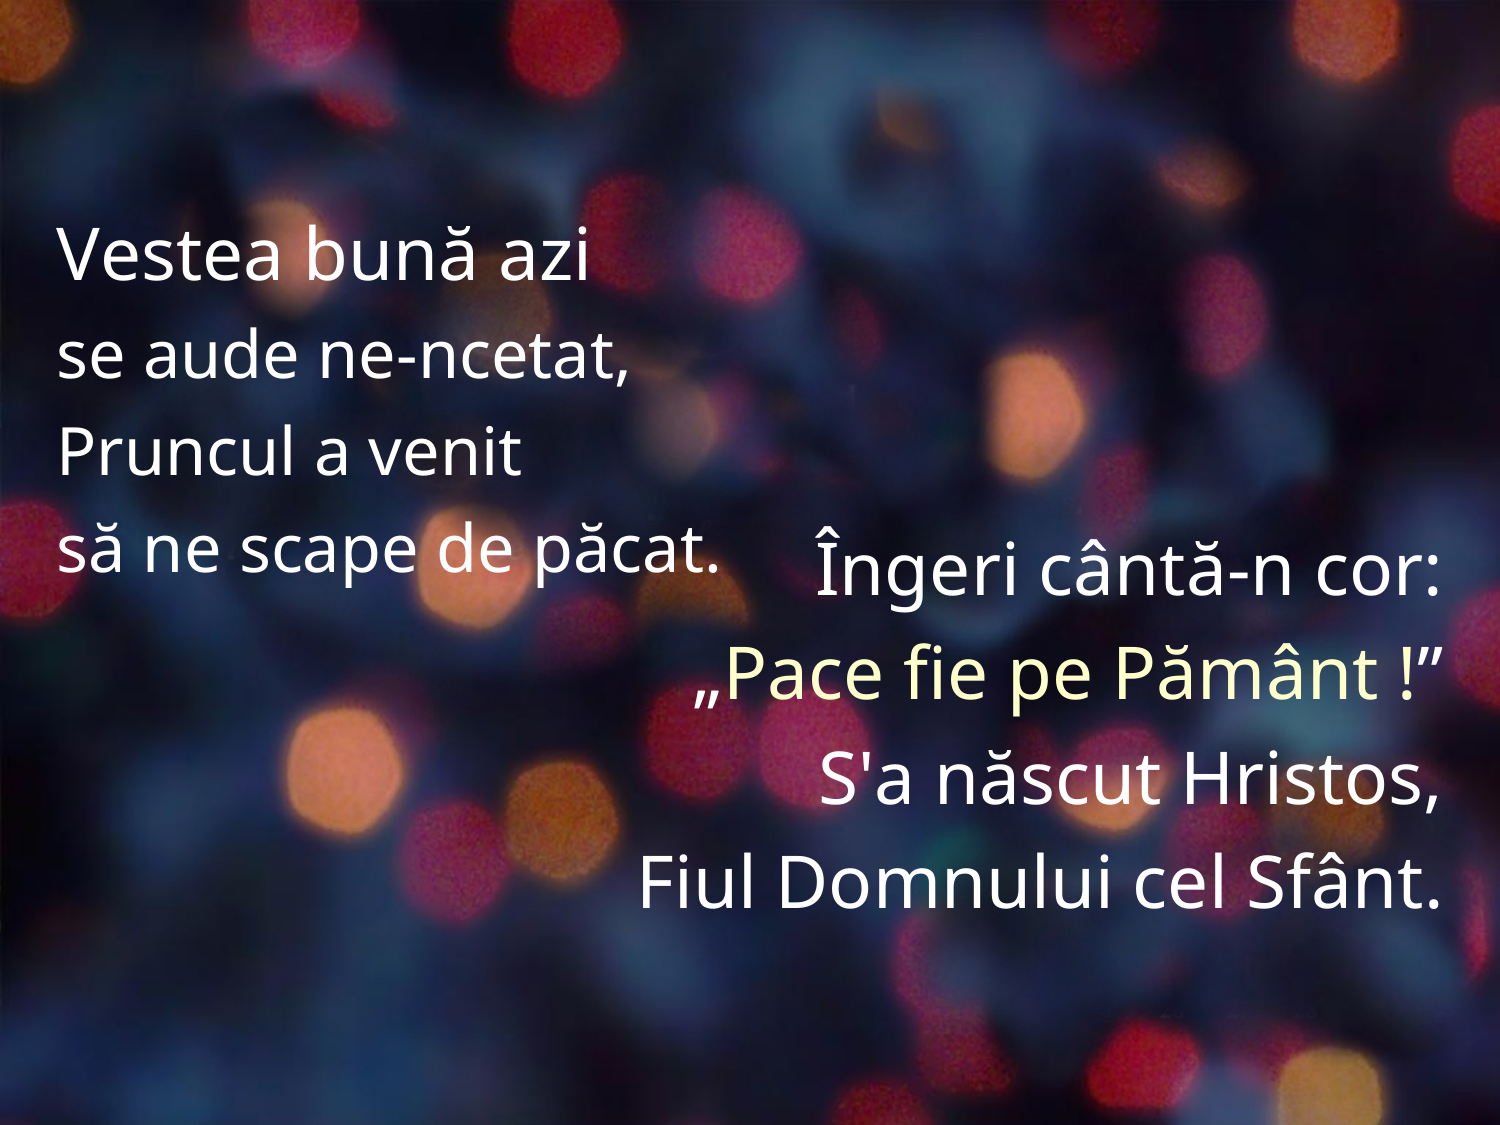

# Vestea bună azi
se aude ne-ncetat,
Pruncul a venit
să ne scape de păcat.
Îngeri cântă-n cor:
„Pace fie pe Pământ !”
S'a născut Hristos,
Fiul Domnului cel Sfânt.